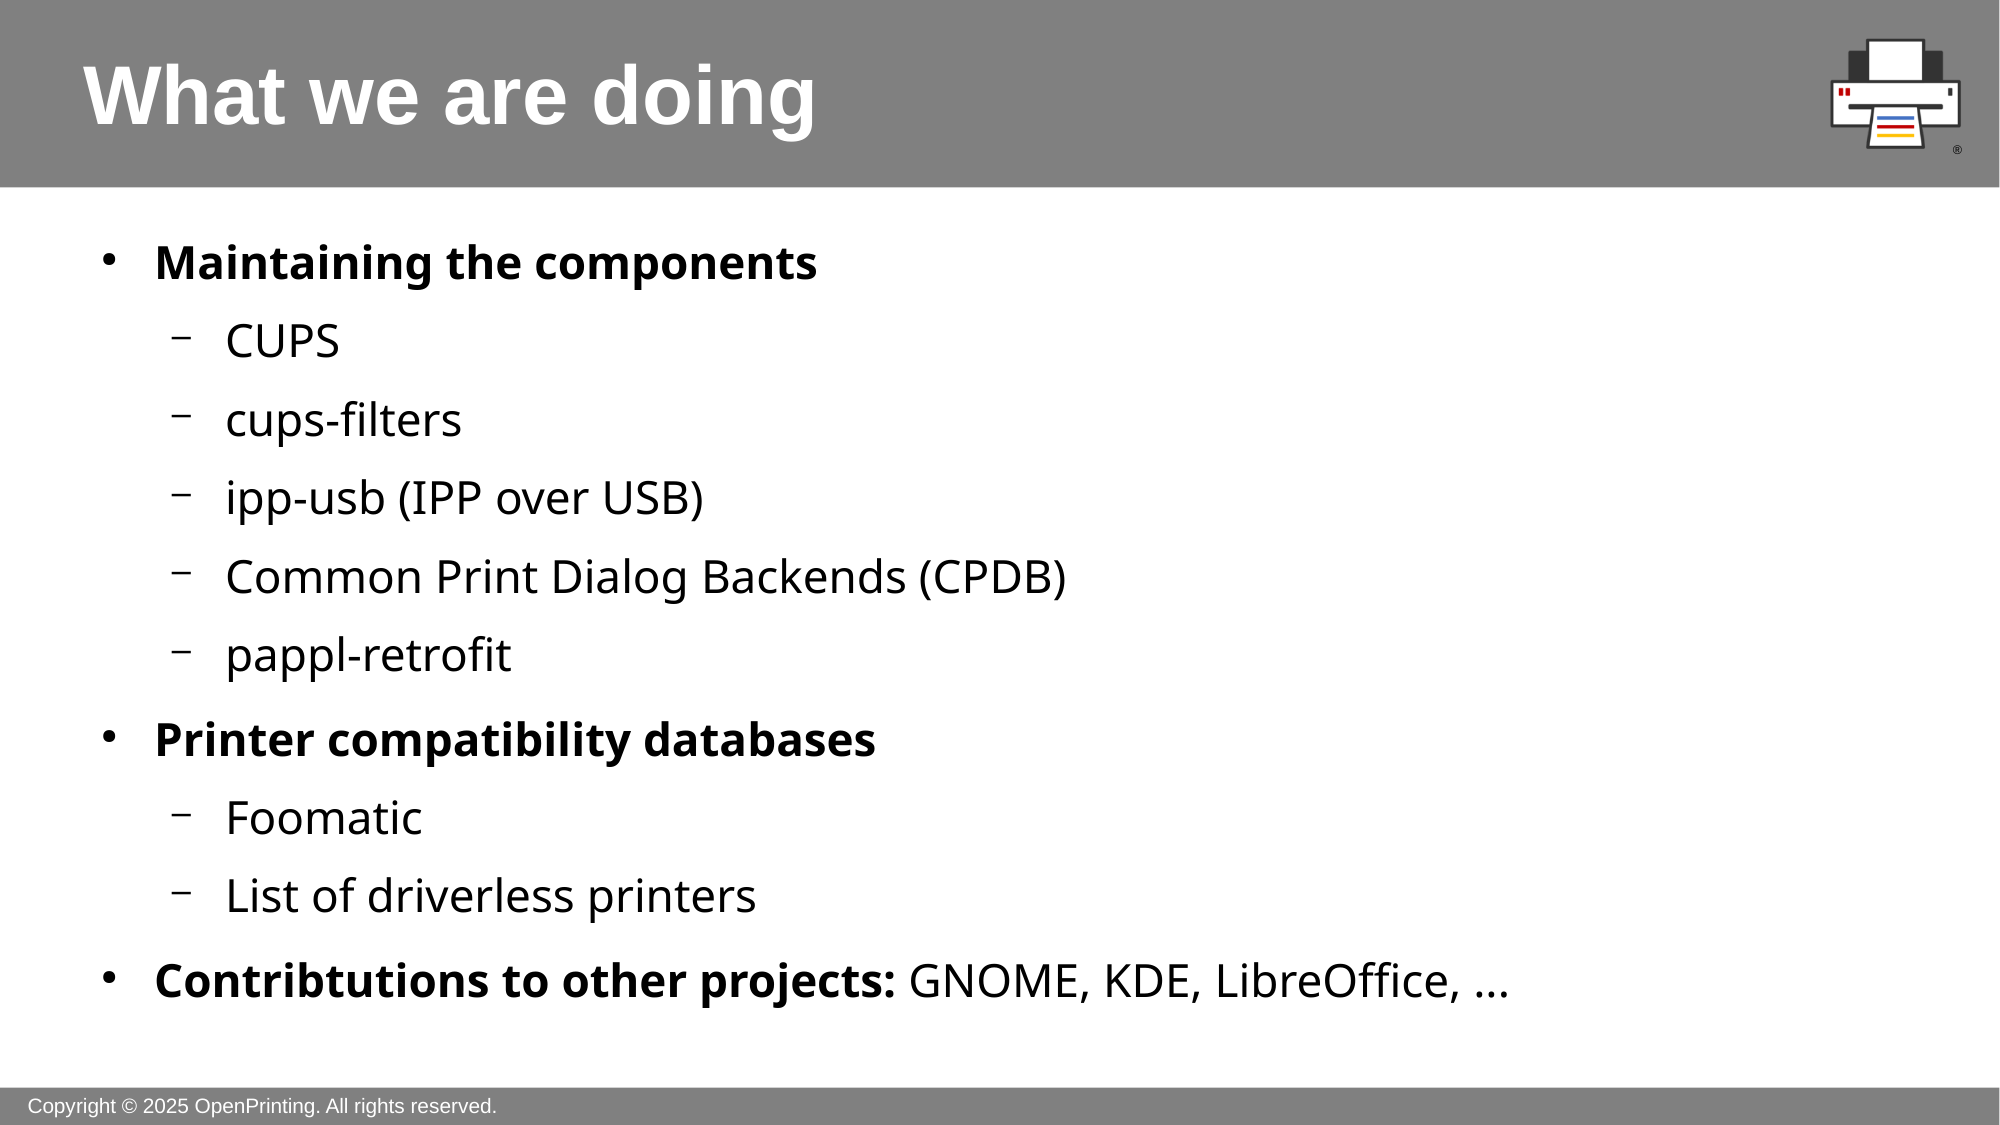

What we are doing
# Maintaining the components
CUPS
cups-filters
ipp-usb (IPP over USB)
Common Print Dialog Backends (CPDB)
pappl-retrofit
Printer compatibility databases
Foomatic
List of driverless printers
Contribtutions to other projects: GNOME, KDE, LibreOffice, ...